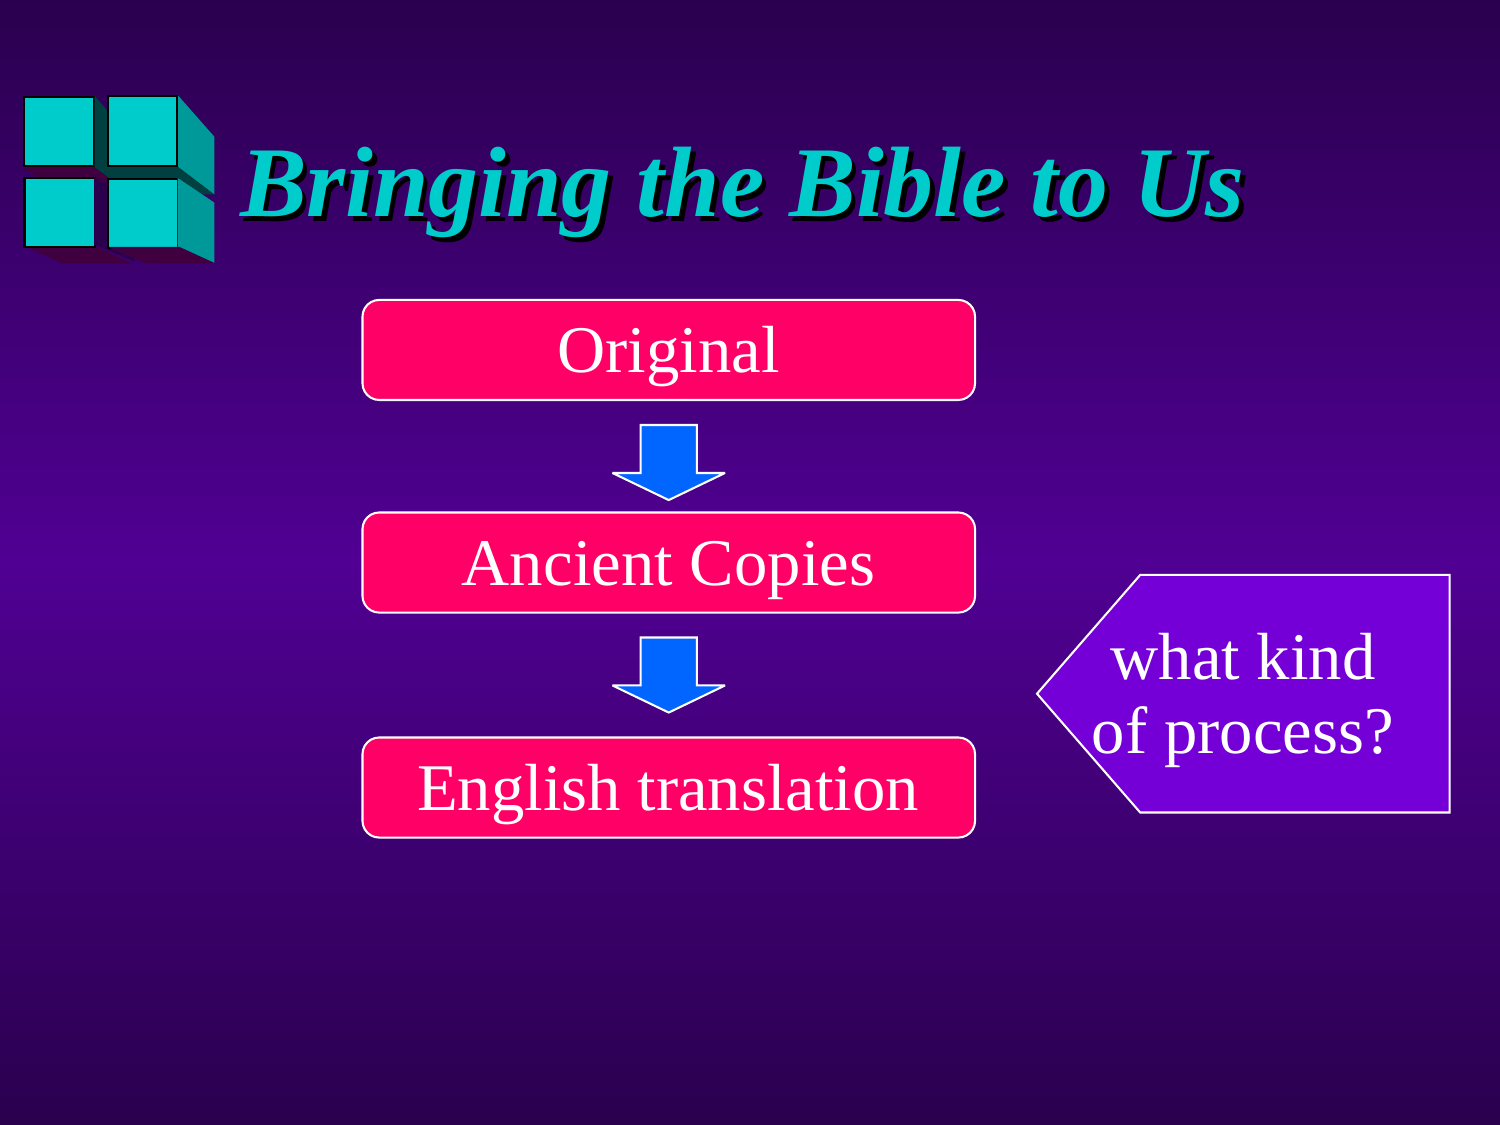

# Bringing the Bible to Us
Original
Ancient Copies
what kind
of process?
English translation